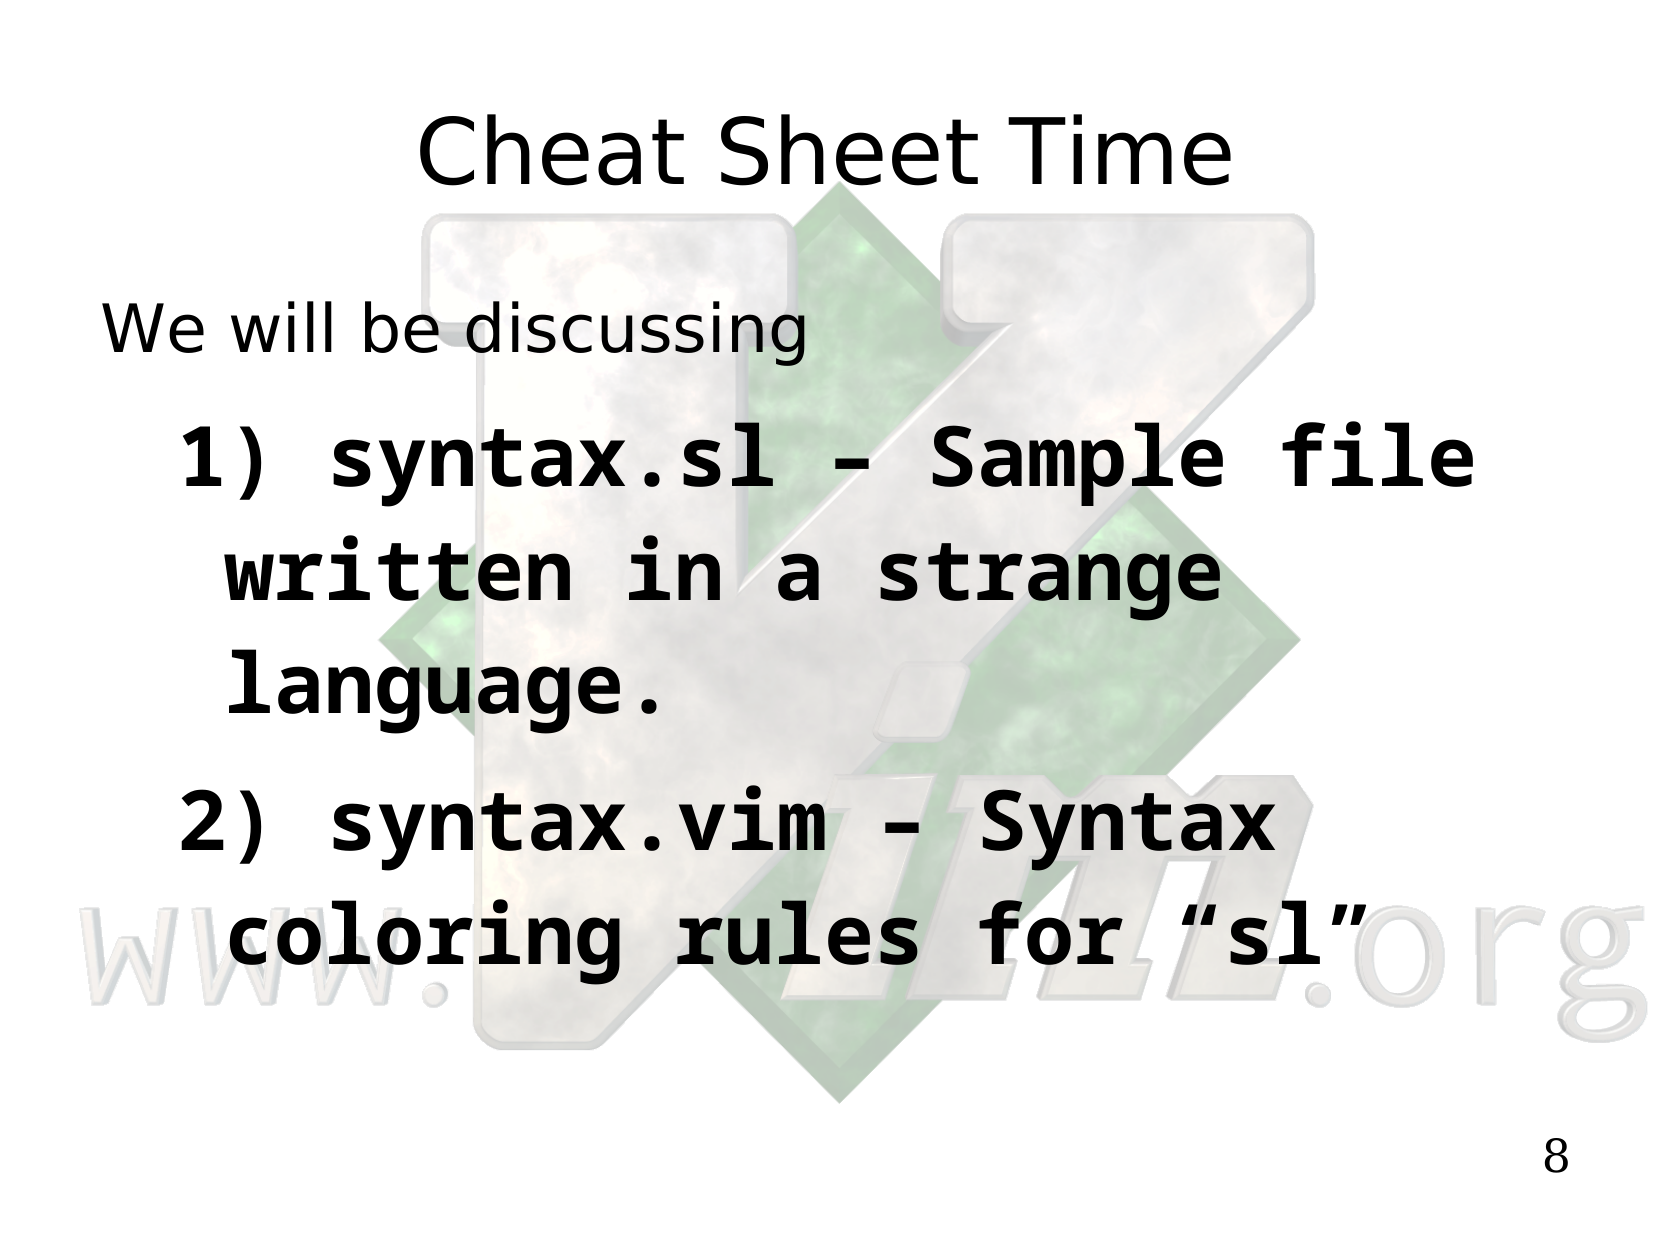

# Cheat Sheet Time
We will be discussing
1) syntax.sl – Sample file written in a strange language.
2) syntax.vim – Syntax coloring rules for “sl”
8